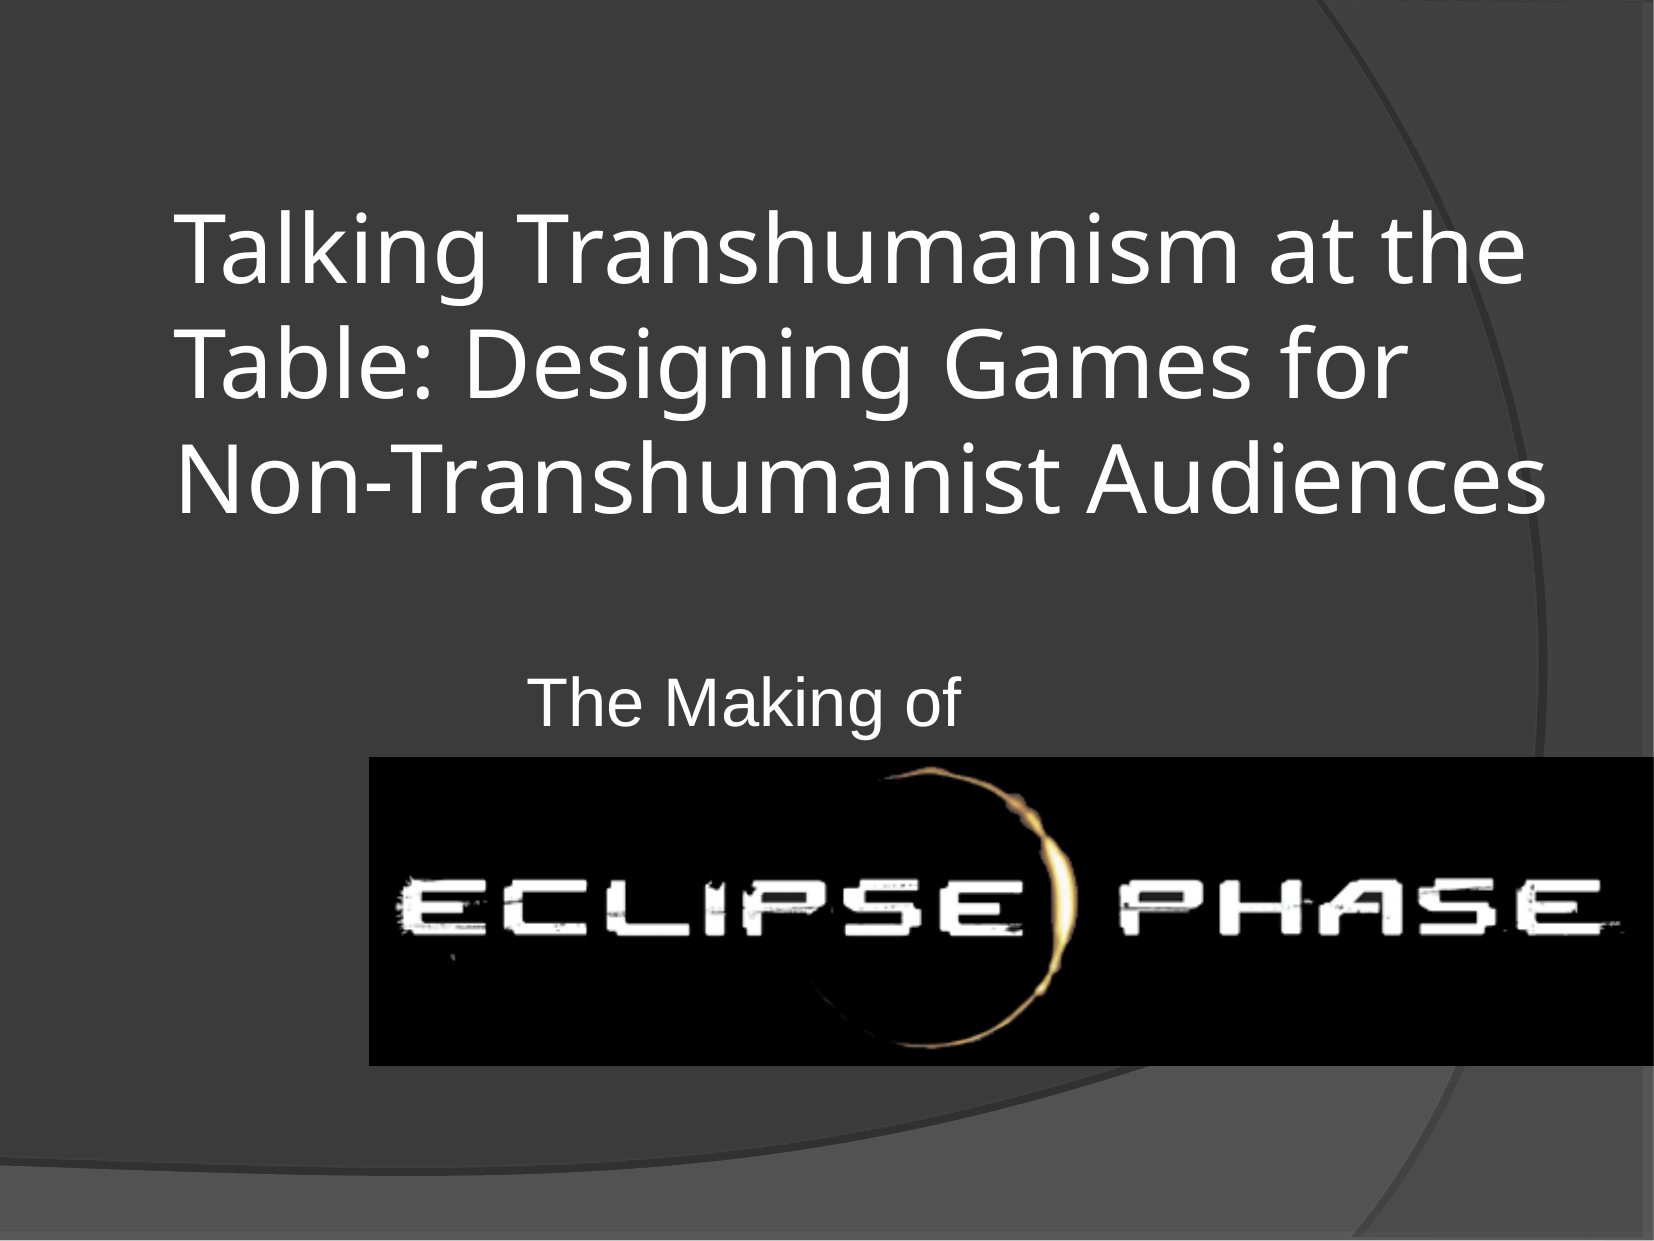

# Talking Transhumanism at the Table: Designing Games for Non-Transhumanist Audiences
The Making of